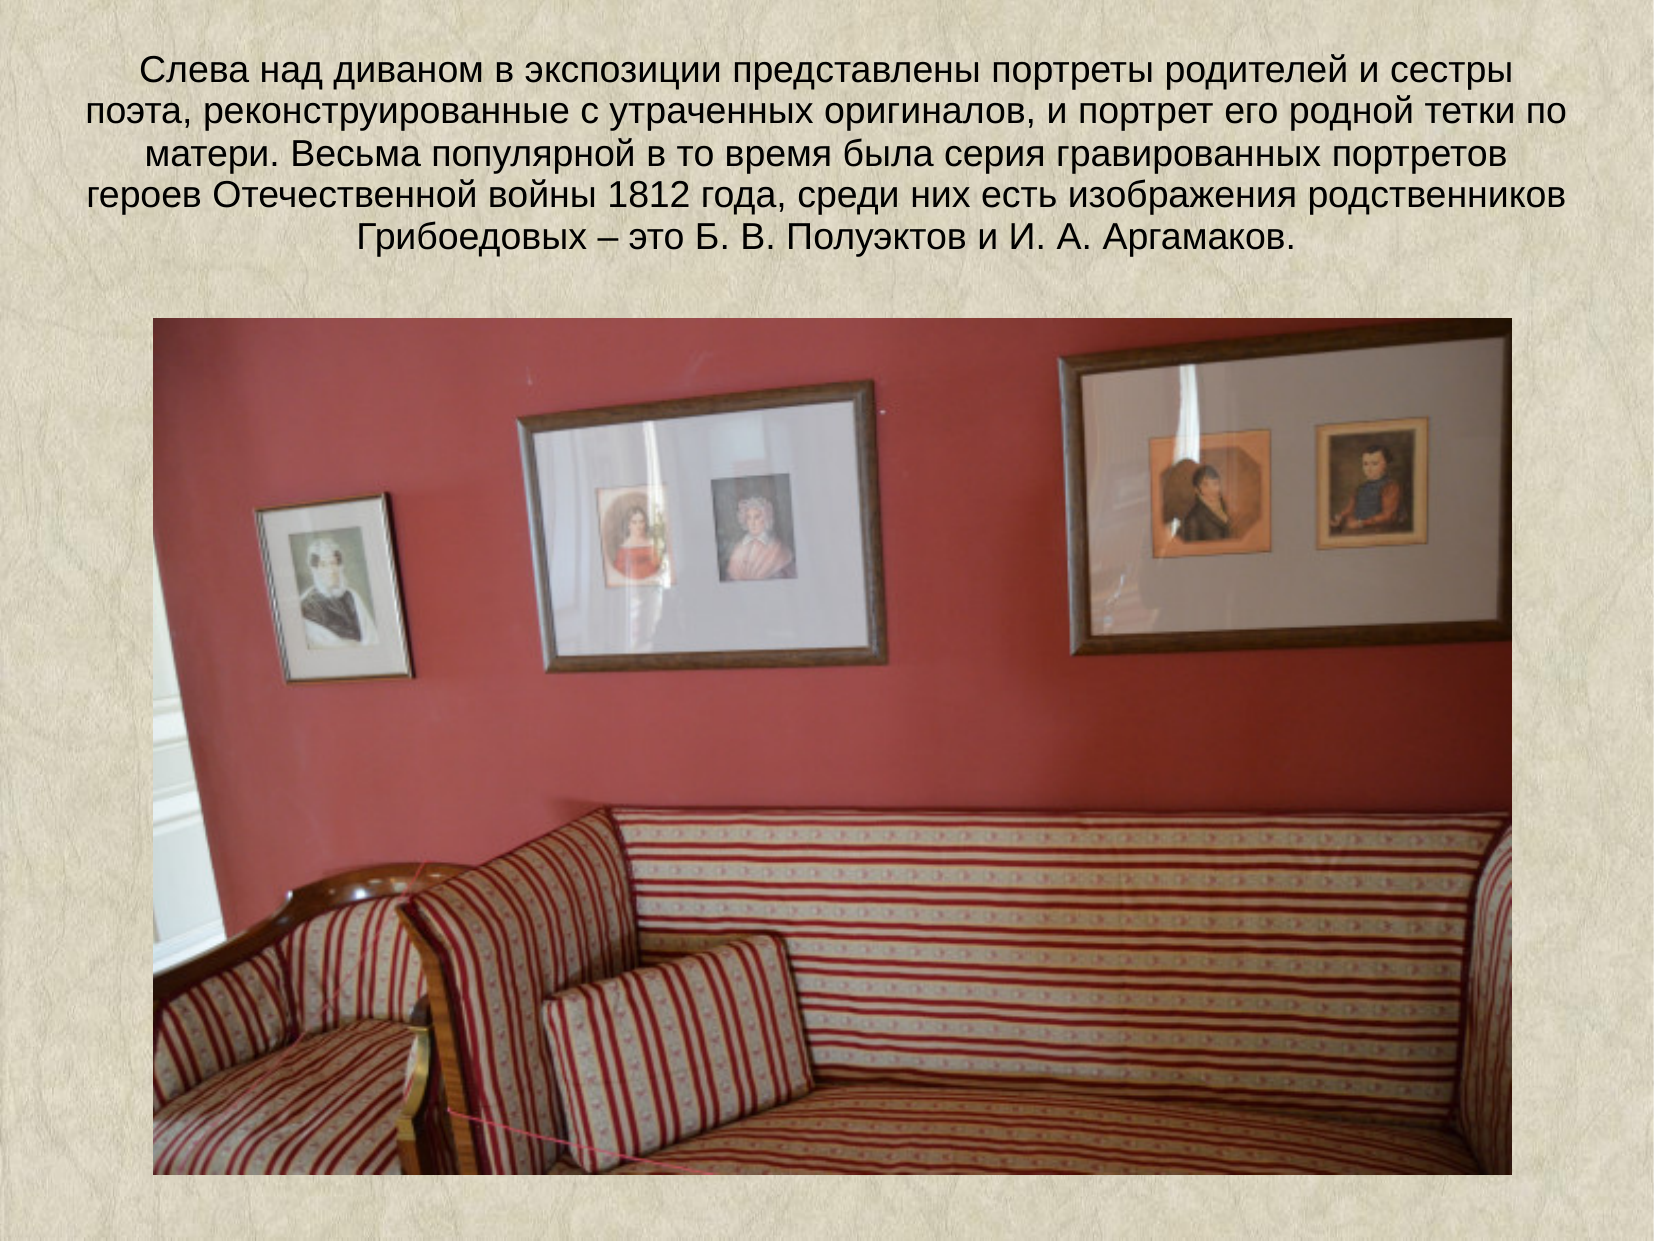

# Слева над диваном в экспозиции представлены портреты родителей и сестры поэта, реконструированные с утраченных оригиналов, и портрет его родной тетки по матери. Весьма популярной в то время была серия гравированных портретов героев Отечественной войны 1812 года, среди них есть изображения родственников Грибоедовых – это Б. В. Полуэктов и И. А. Аргамаков.